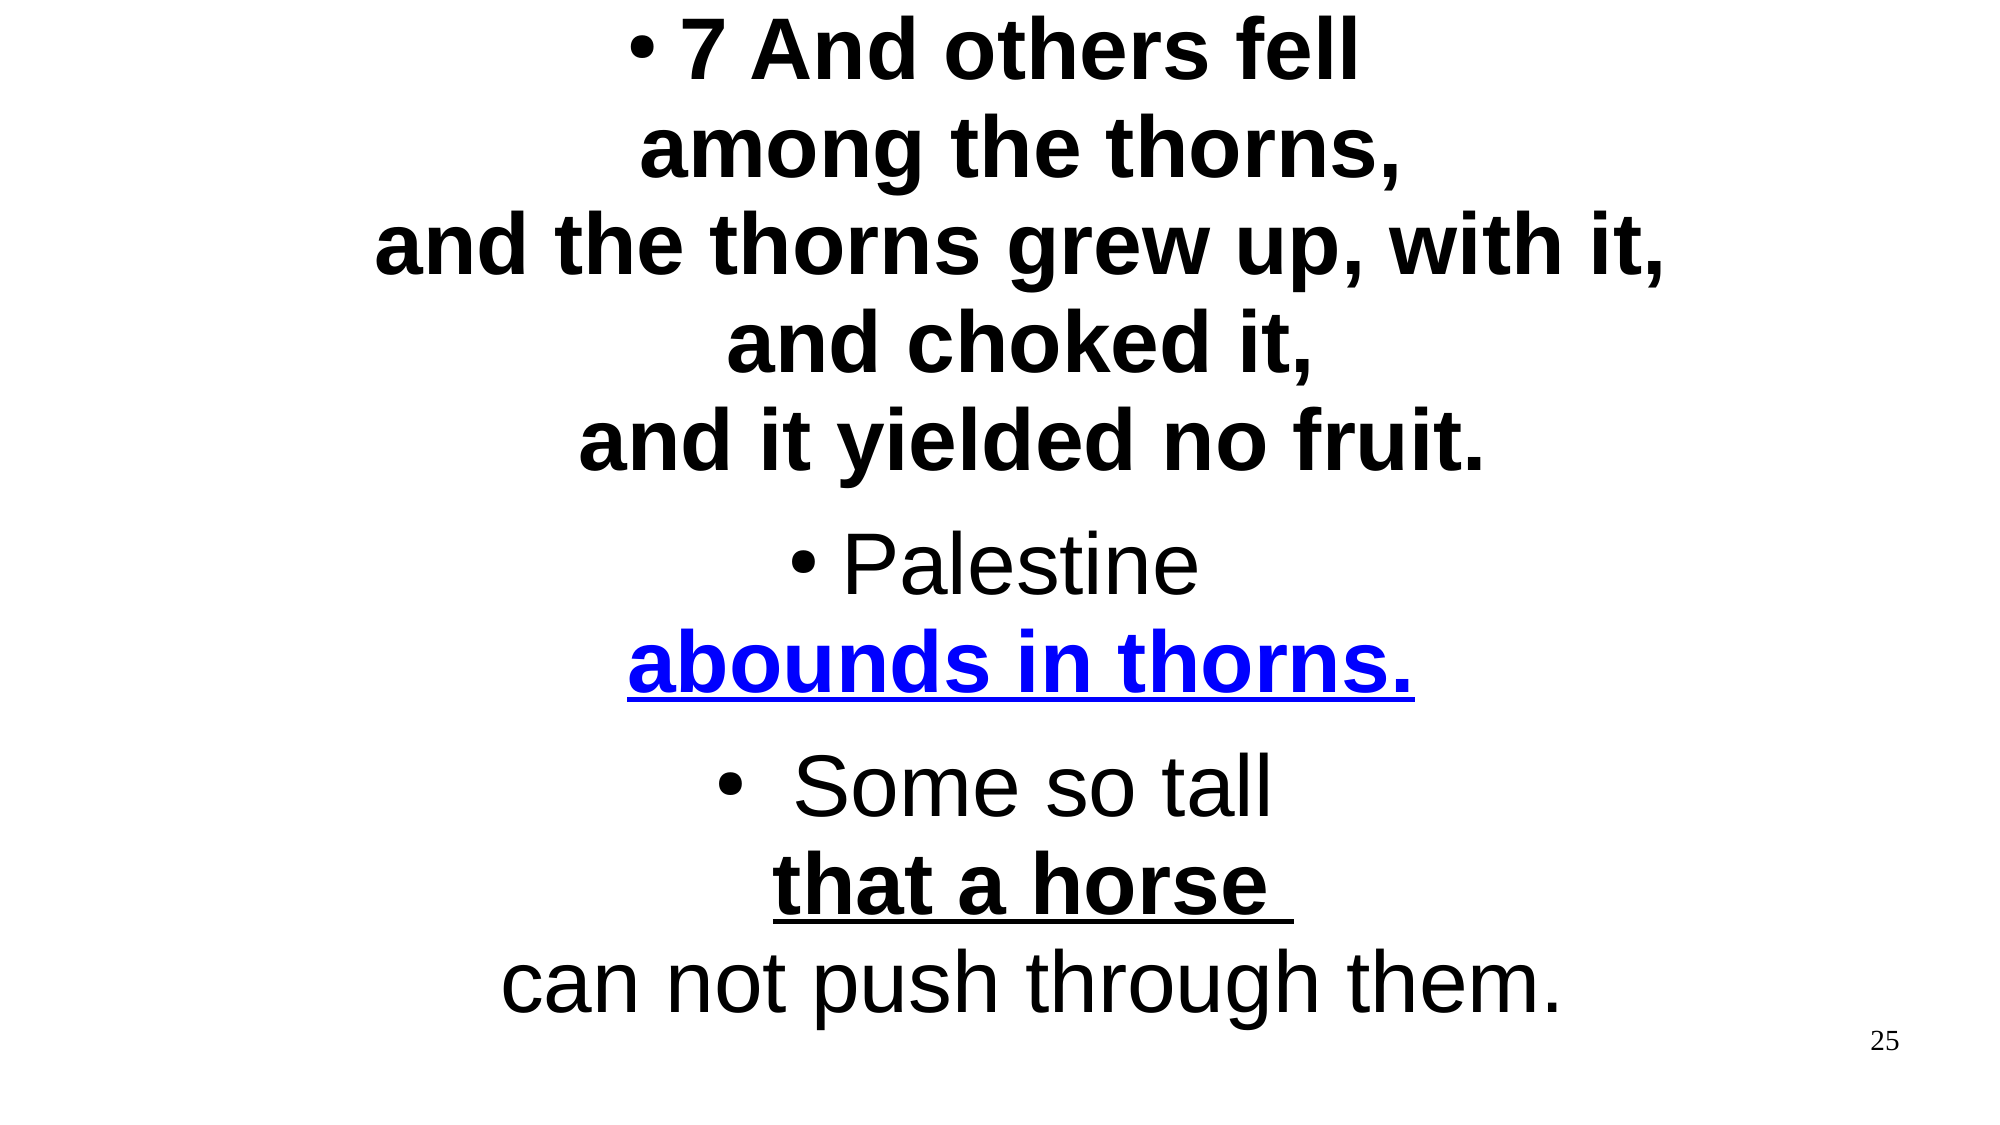

# 7 And others fell among the thorns, and the thorns grew up, with it, and choked it, and it yielded no fruit.
Palestine
abounds in thorns.
 Some so tall
that a horse
can not push through them.
25